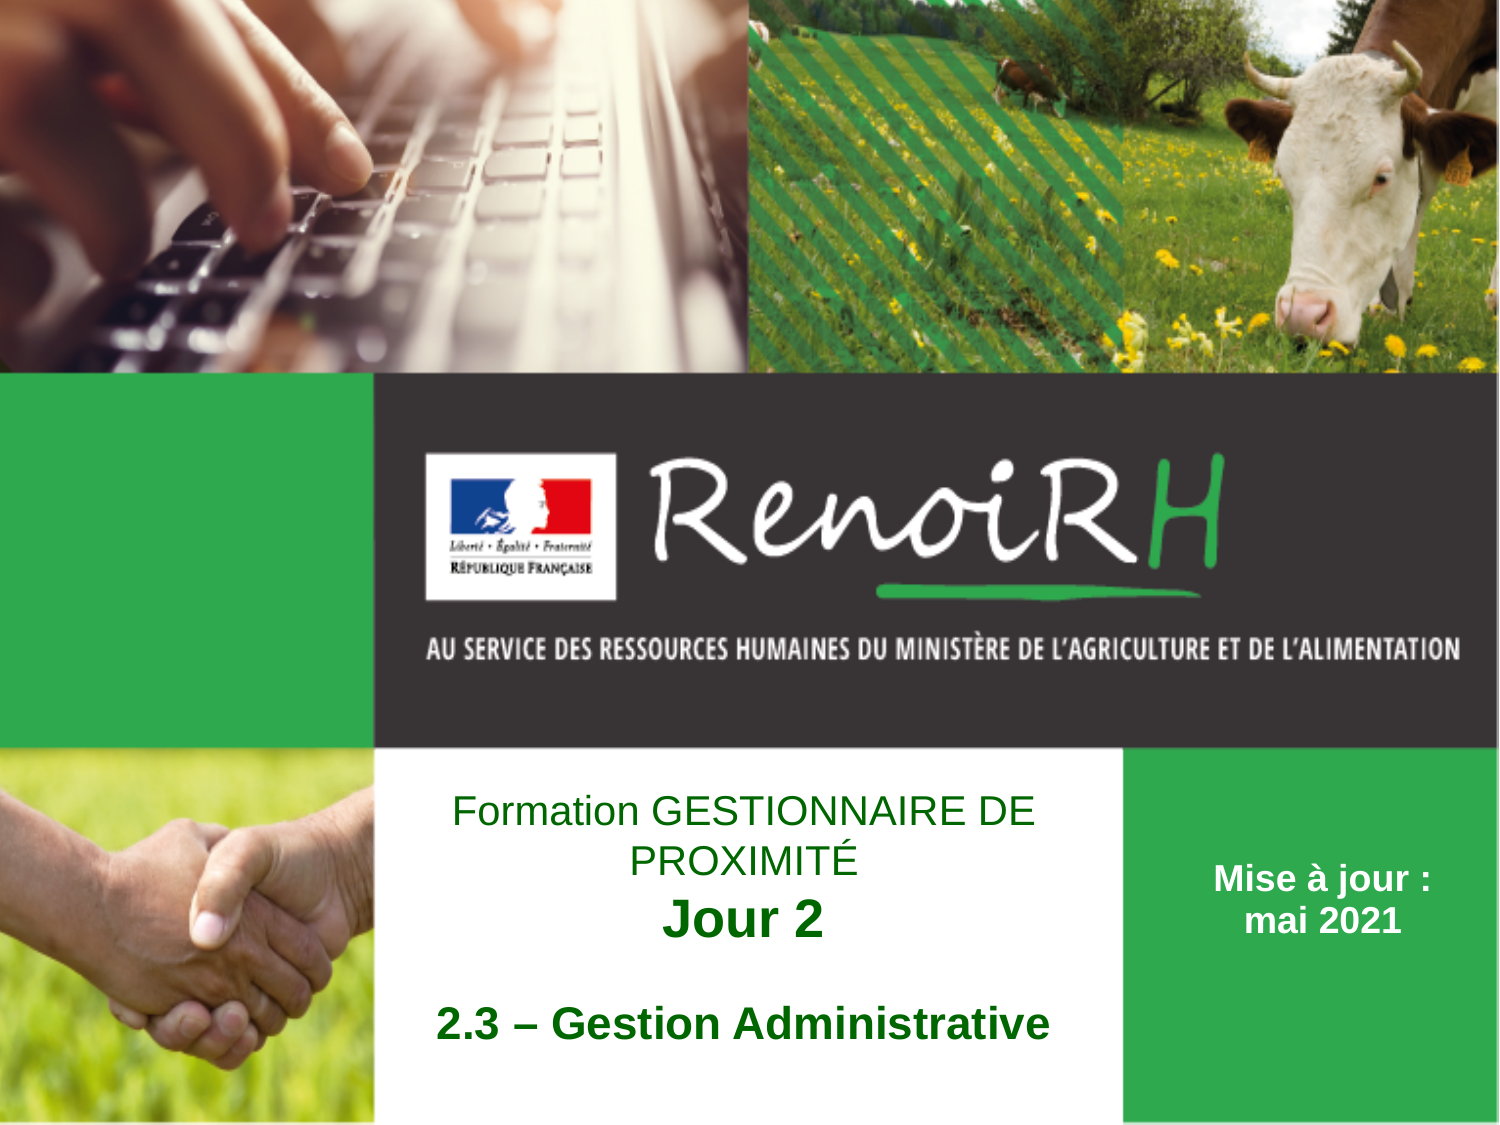

Formation GESTIONNAIRE DE PROXIMITÉ
Jour 2
2.3 – Gestion Administrative
Mise à jour : mai 2021